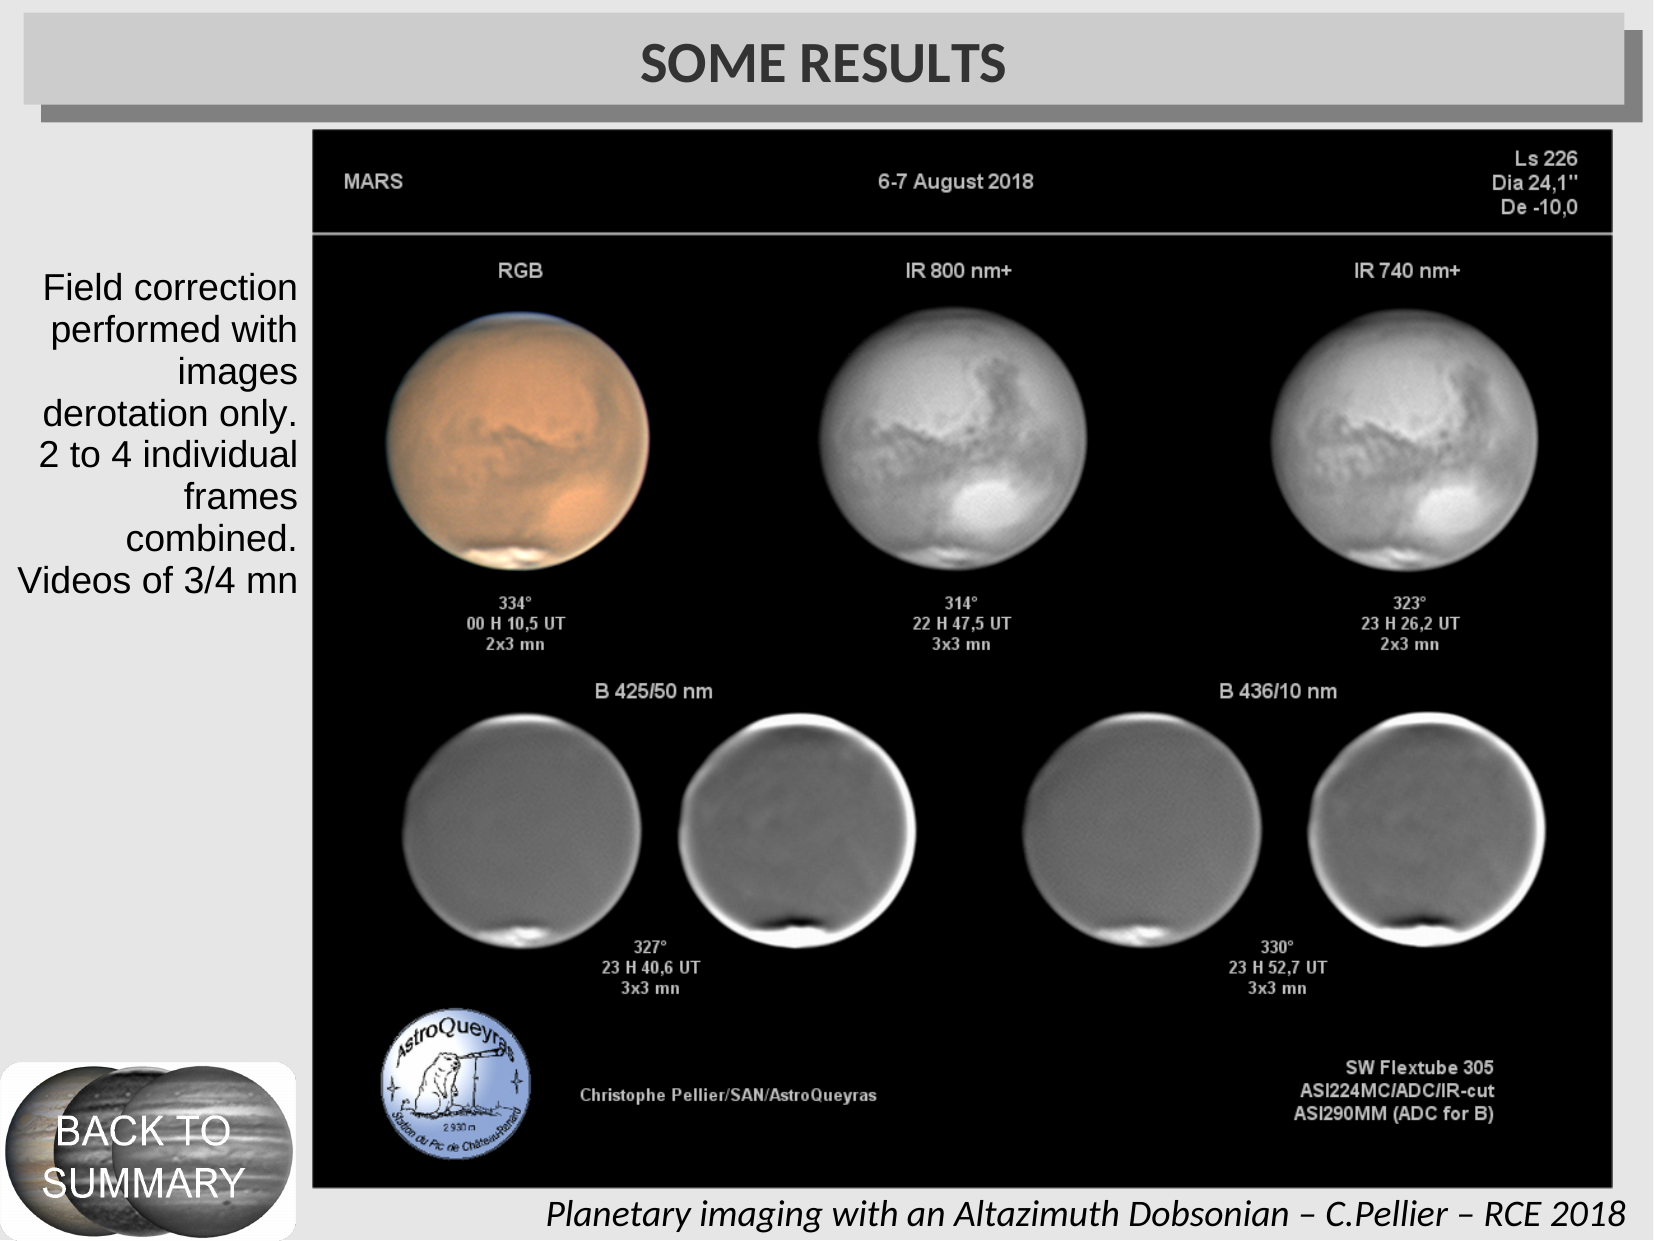

SOME RESULTS
Field correction performed with images derotation only.
2 to 4 individual frames combined.
Videos of 3/4 mn
Planetary imaging with an Altazimuth Dobsonian – C.Pellier – RCE 2018